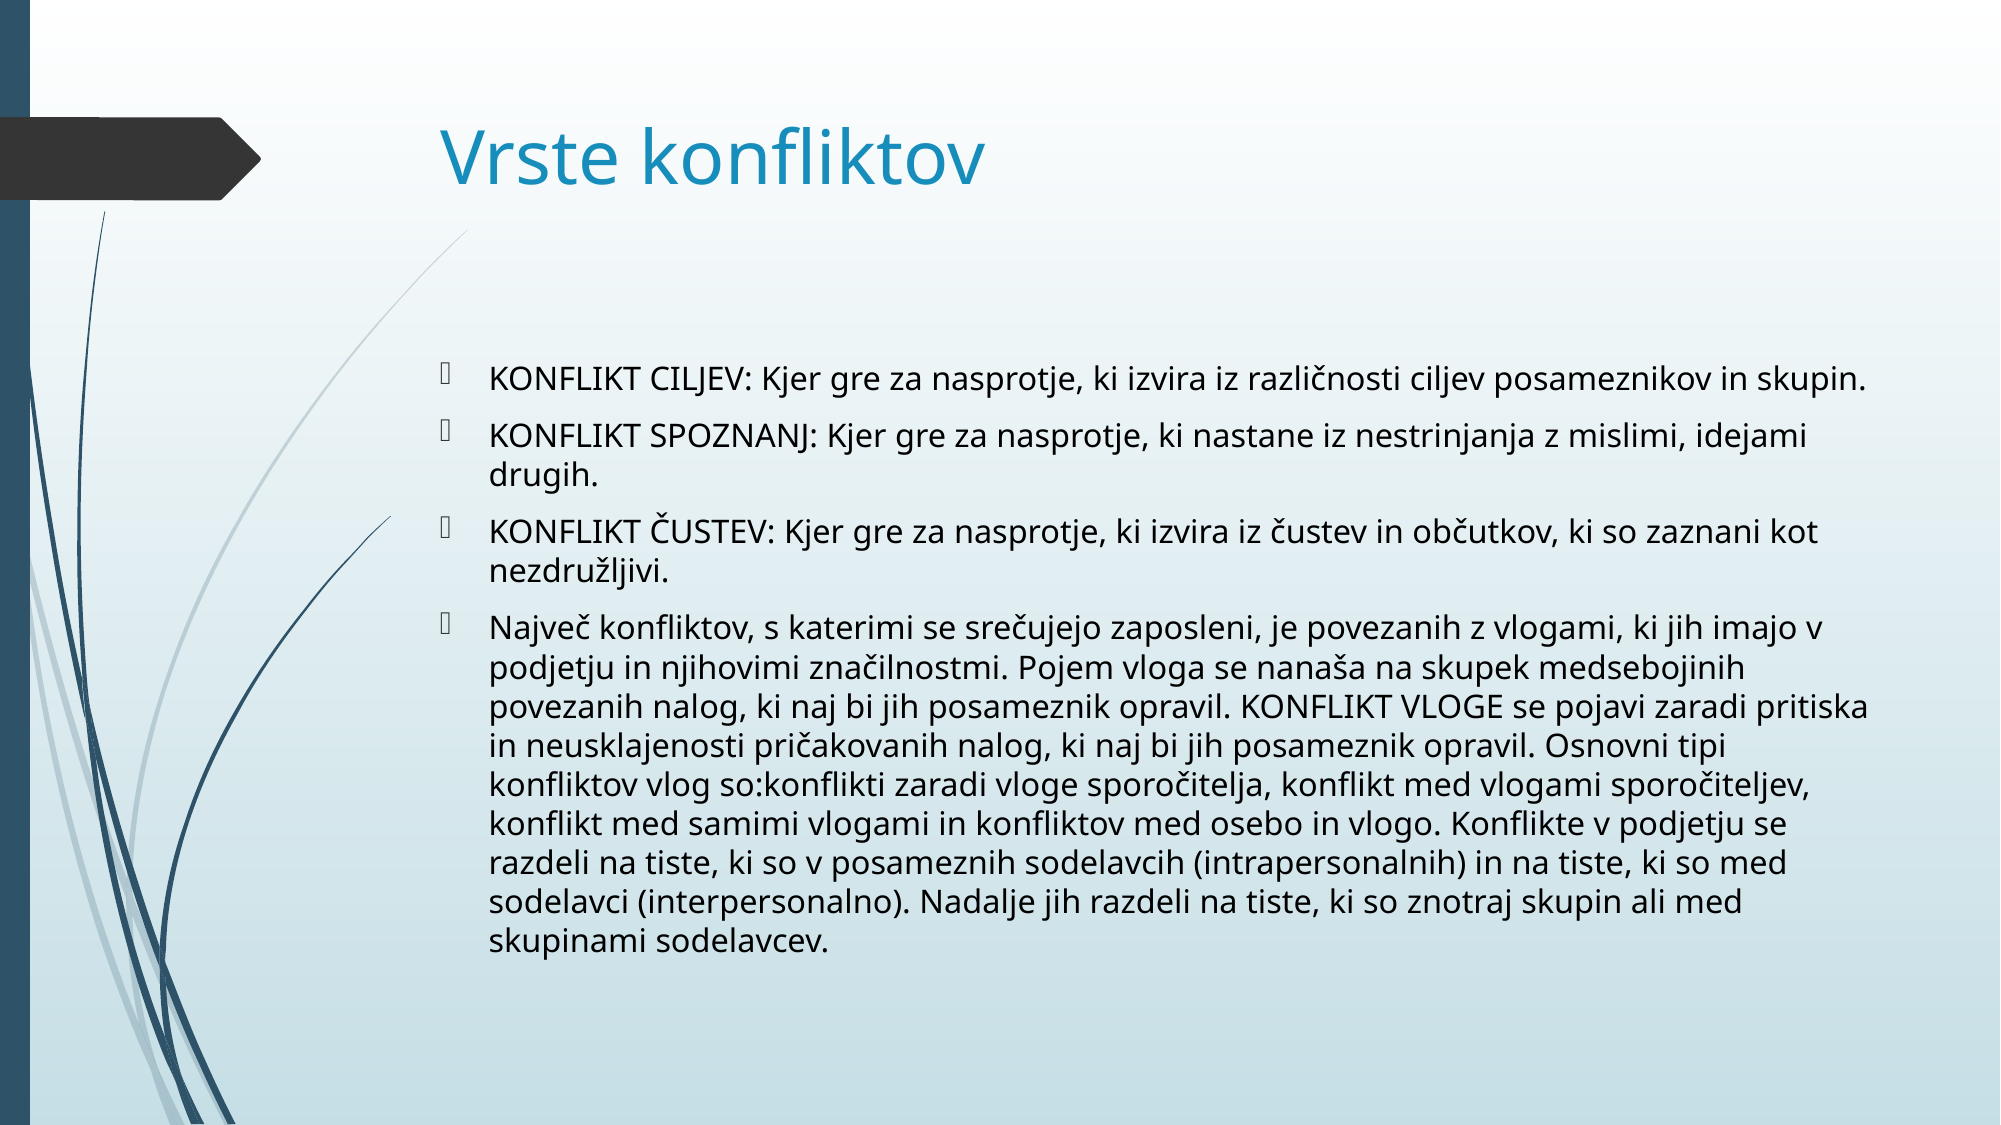

# Vrste konfliktov
KONFLIKT CILJEV: Kjer gre za nasprotje, ki izvira iz različnosti ciljev posameznikov in skupin.
KONFLIKT SPOZNANJ: Kjer gre za nasprotje, ki nastane iz nestrinjanja z mislimi, idejami drugih.
KONFLIKT ČUSTEV: Kjer gre za nasprotje, ki izvira iz čustev in občutkov, ki so zaznani kot nezdružljivi.
Največ konfliktov, s katerimi se srečujejo zaposleni, je povezanih z vlogami, ki jih imajo v podjetju in njihovimi značilnostmi. Pojem vloga se nanaša na skupek medsebojinih povezanih nalog, ki naj bi jih posameznik opravil. KONFLIKT VLOGE se pojavi zaradi pritiska in neusklajenosti pričakovanih nalog, ki naj bi jih posameznik opravil. Osnovni tipi konfliktov vlog so:konflikti zaradi vloge sporočitelja, konflikt med vlogami sporočiteljev, konflikt med samimi vlogami in konfliktov med osebo in vlogo. Konflikte v podjetju se razdeli na tiste, ki so v posameznih sodelavcih (intrapersonalnih) in na tiste, ki so med sodelavci (interpersonalno). Nadalje jih razdeli na tiste, ki so znotraj skupin ali med skupinami sodelavcev.